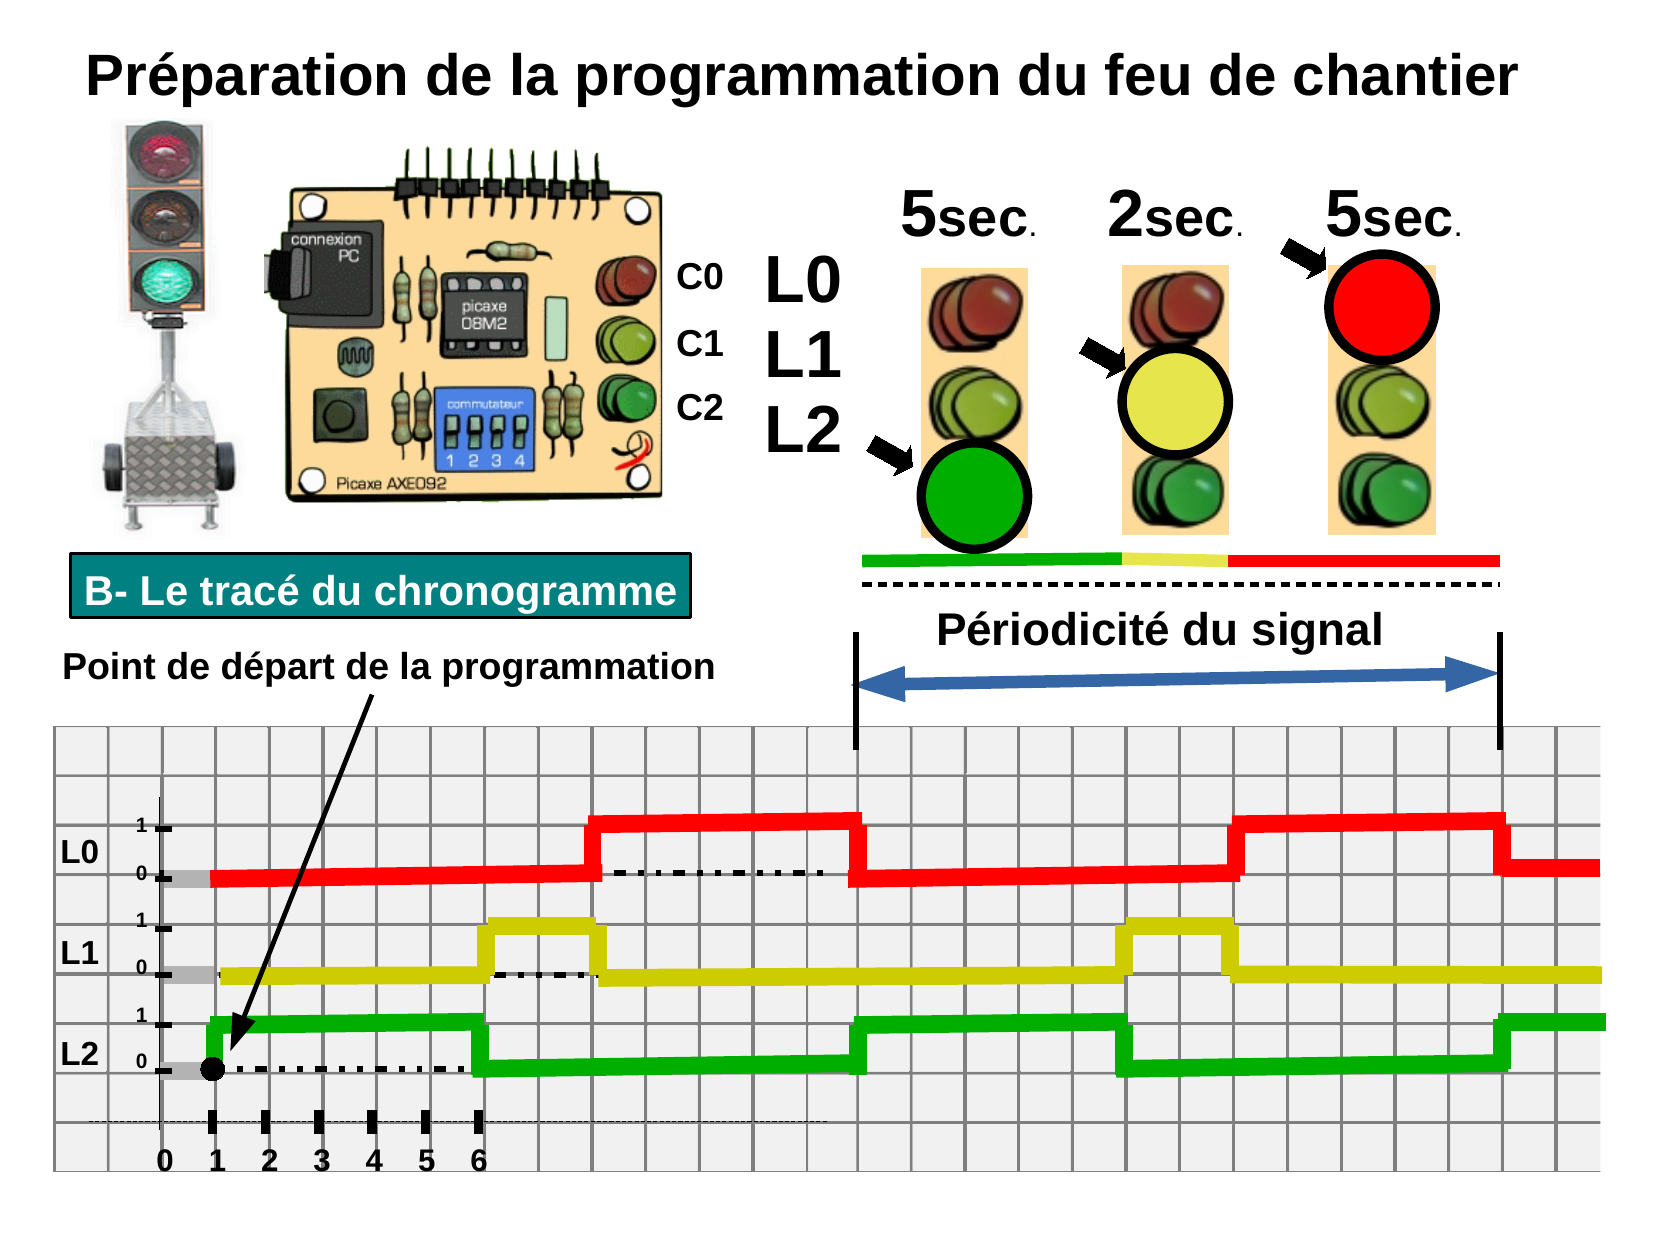

Préparation de la programmation du feu de chantier
5sec.
2sec.
5sec.
L0
L1
L2
C0
C1
C2
B- Le tracé du chronogramme
Périodicité du signal
Point de départ de la programmation
1
0
1
0
1
0
L0
L1
L2
0 1 2 3 4 5 6